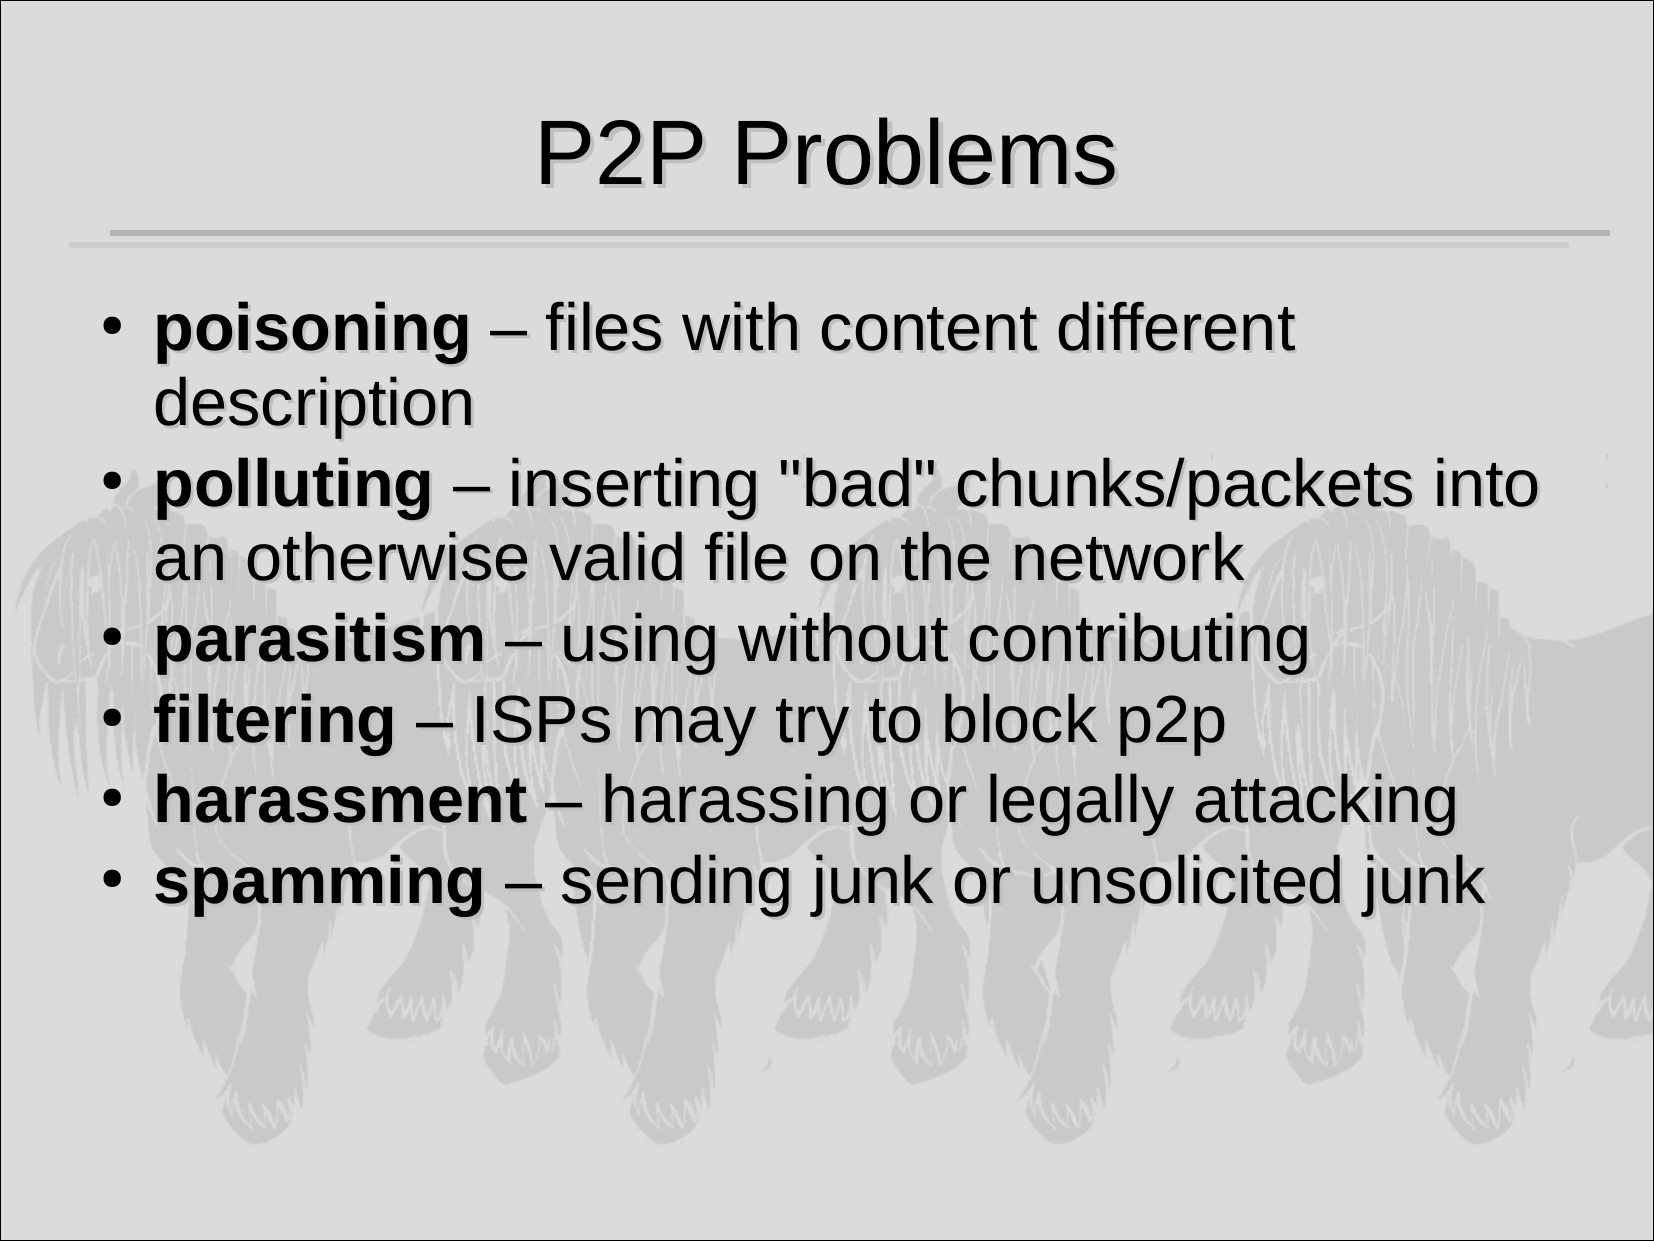

# P2P Problems
poisoning – files with content different description
polluting – inserting "bad" chunks/packets into an otherwise valid file on the network
parasitism – using without contributing
filtering – ISPs may try to block p2p
harassment – harassing or legally attacking
spamming – sending junk or unsolicited junk